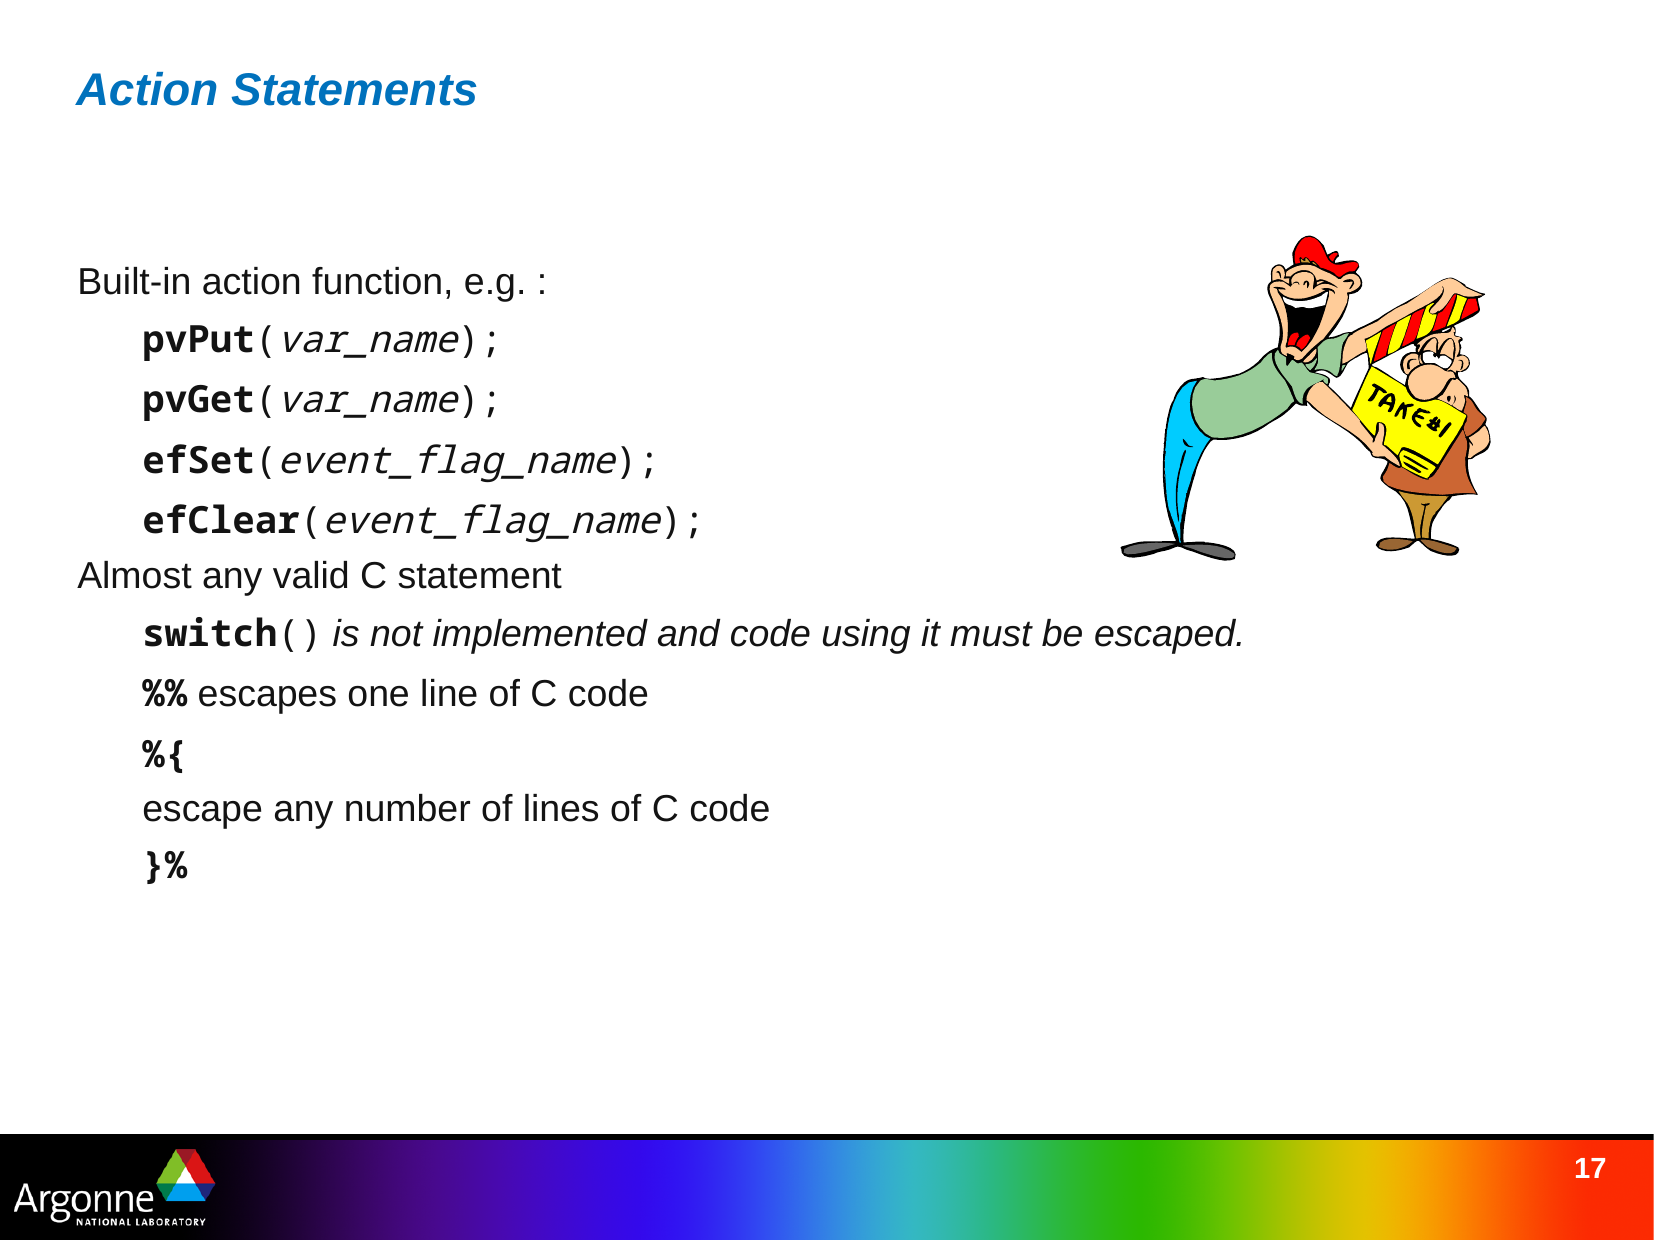

# Action Statements
Built-in action function, e.g. :
pvPut(var_name);
pvGet(var_name);
efSet(event_flag_name);
efClear(event_flag_name);
Almost any valid C statement
switch() is not implemented and code using it must be escaped.
%% escapes one line of C code
%{
escape any number of lines of C code
}%
17